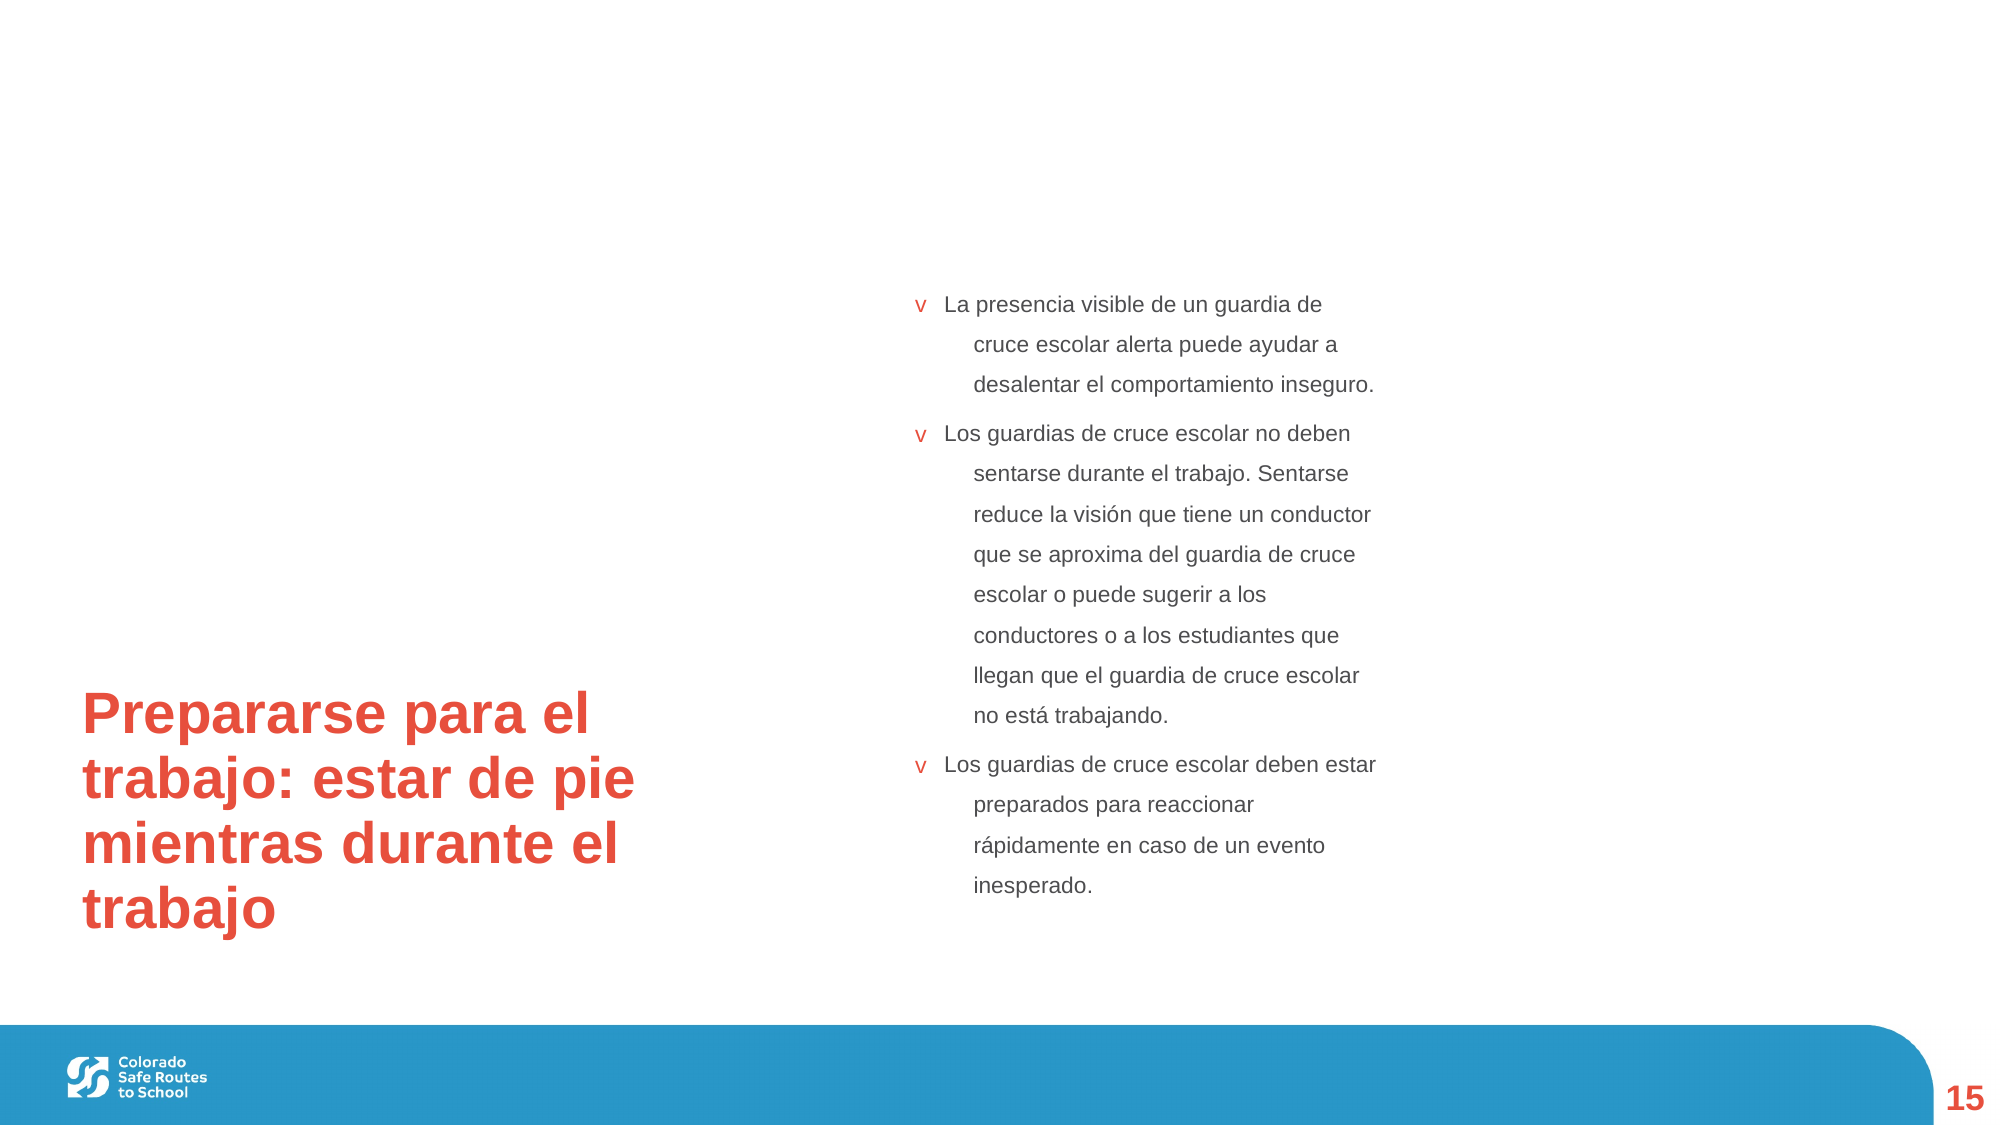

# Prepararse para el trabajo: estar de pie mientras durante el trabajo
La presencia visible de un guardia de cruce escolar alerta puede ayudar a desalentar el comportamiento inseguro.
Los guardias de cruce escolar no deben sentarse durante el trabajo. Sentarse reduce la visión que tiene un conductor que se aproxima del guardia de cruce escolar o puede sugerir a los conductores o a los estudiantes que llegan que el guardia de cruce escolar no está trabajando.
Los guardias de cruce escolar deben estar preparados para reaccionar rápidamente en caso de un evento inesperado.
15